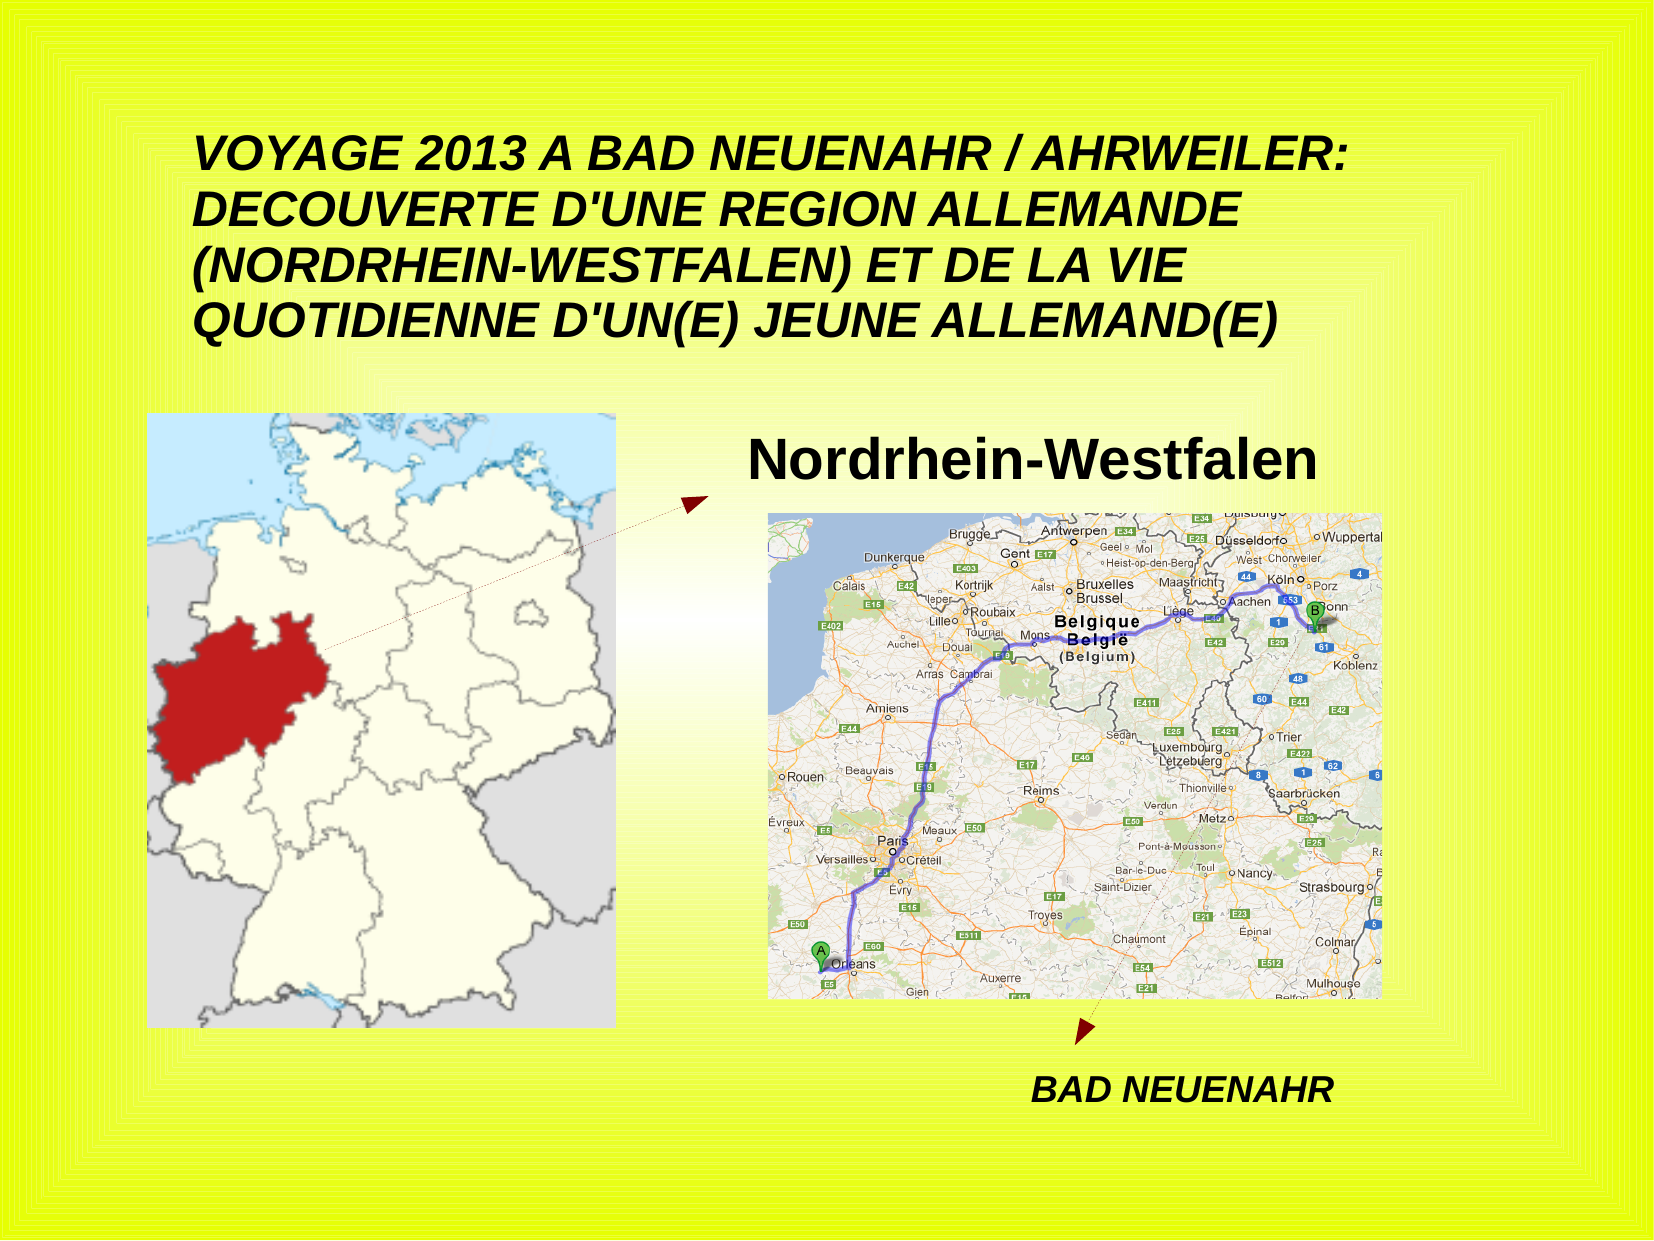

VOYAGE 2013 A BAD NEUENAHR / AHRWEILER:
DECOUVERTE D'UNE REGION ALLEMANDE (NORDRHEIN-WESTFALEN) ET DE LA VIE QUOTIDIENNE D'UN(E) JEUNE ALLEMAND(E)
Nordrhein-Westfalen
BAD NEUENAHR